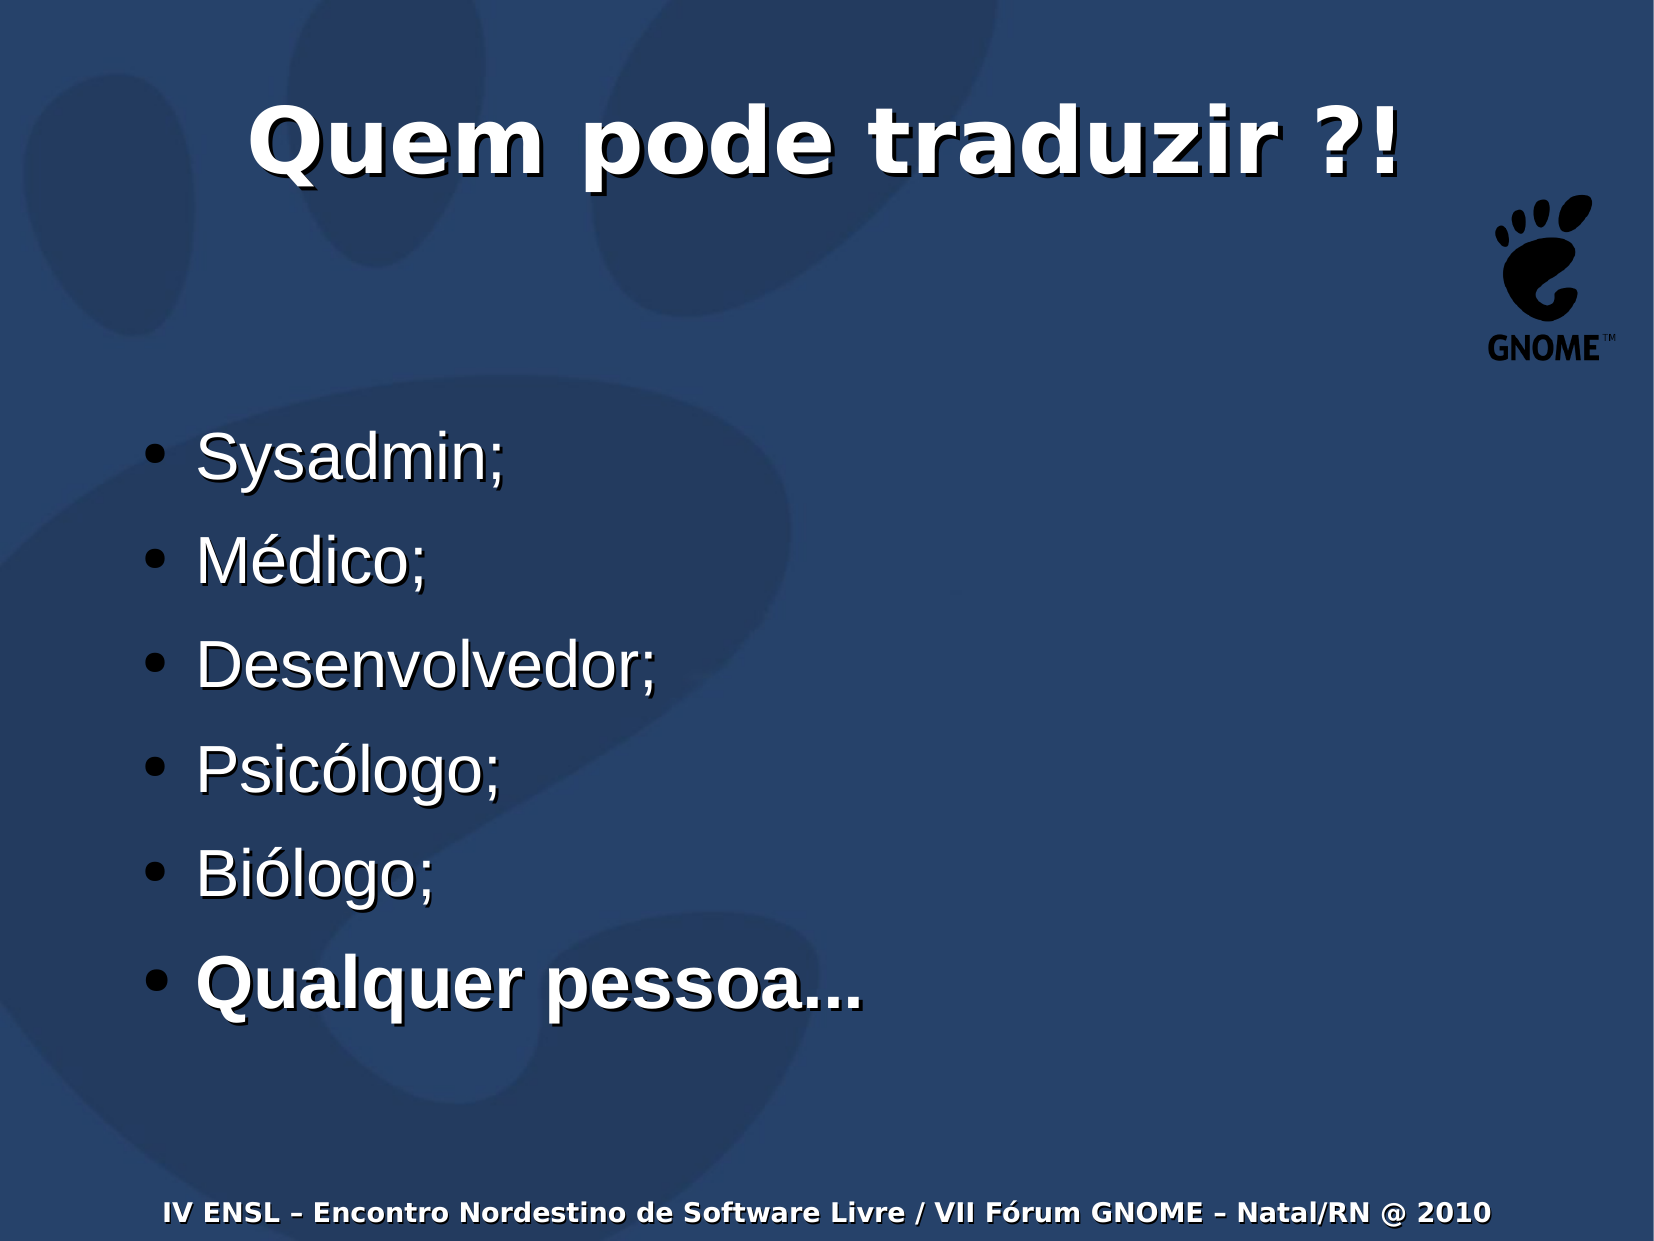

Quem pode traduzir ?!
#
Sysadmin;
Médico;
Desenvolvedor;
Psicólogo;
Biólogo;
Qualquer pessoa...
IV ENSL – Encontro Nordestino de Software Livre / VII Fórum GNOME – Natal/RN @ 2010